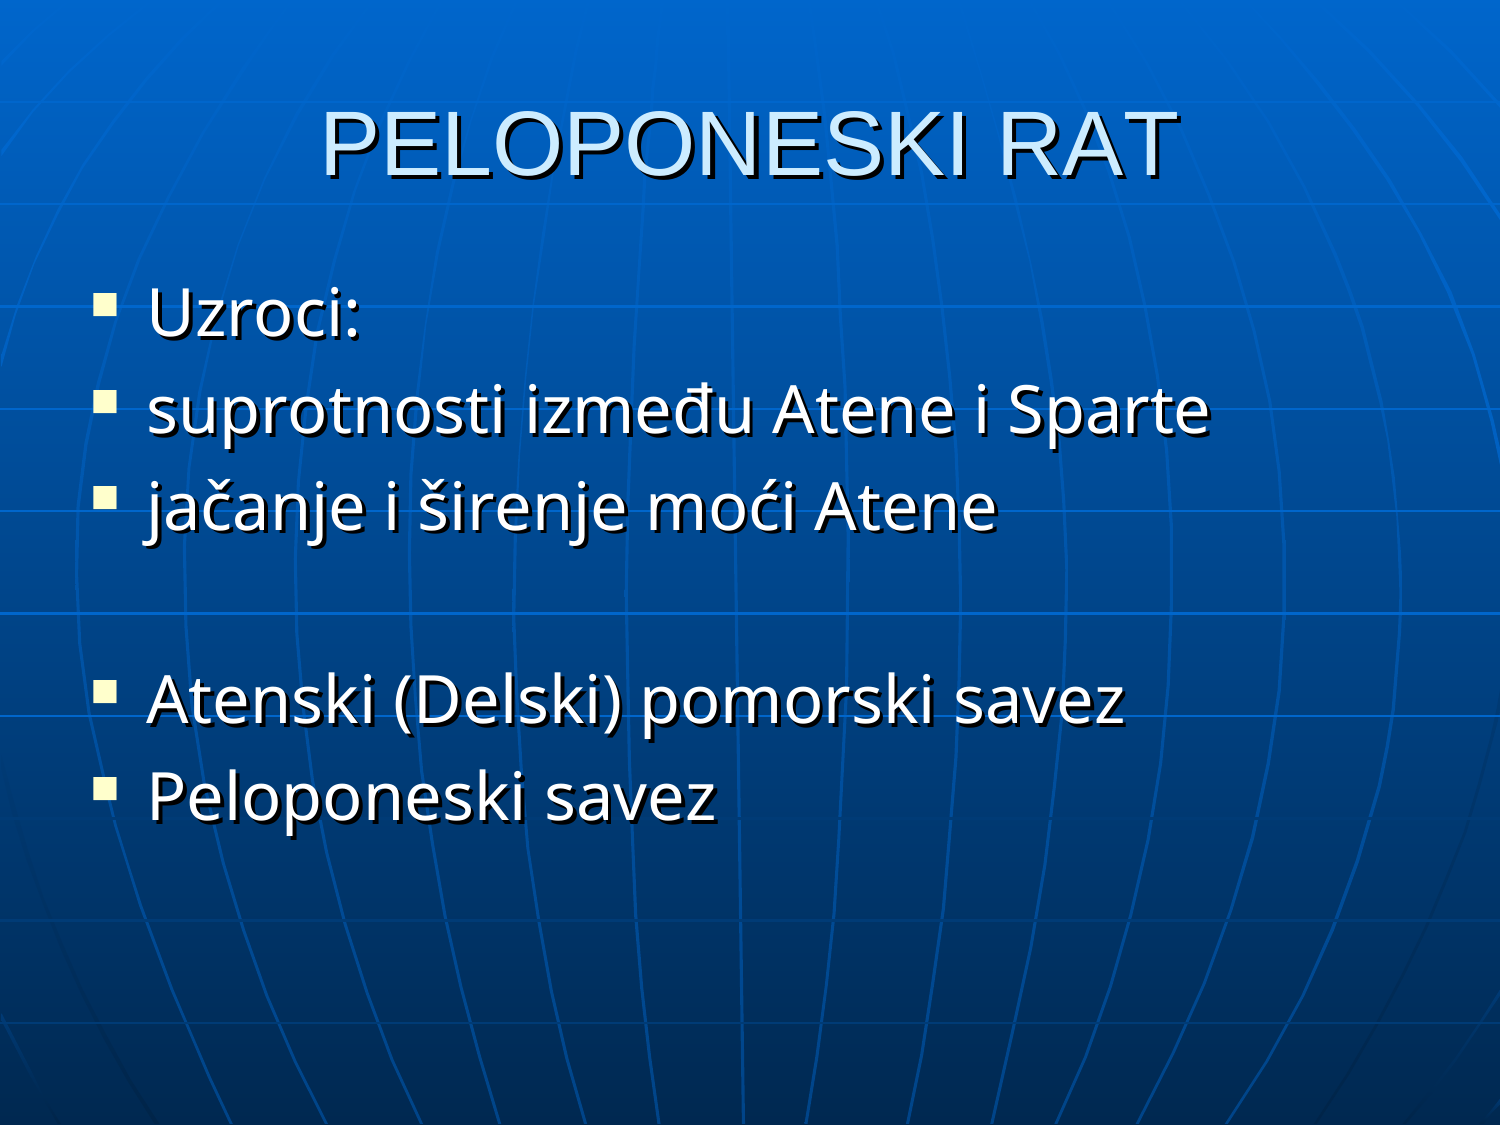

# PELOPONESKI RAT
Uzroci:
suprotnosti između Atene i Sparte
jačanje i širenje moći Atene
Atenski (Delski) pomorski savez
Peloponeski savez